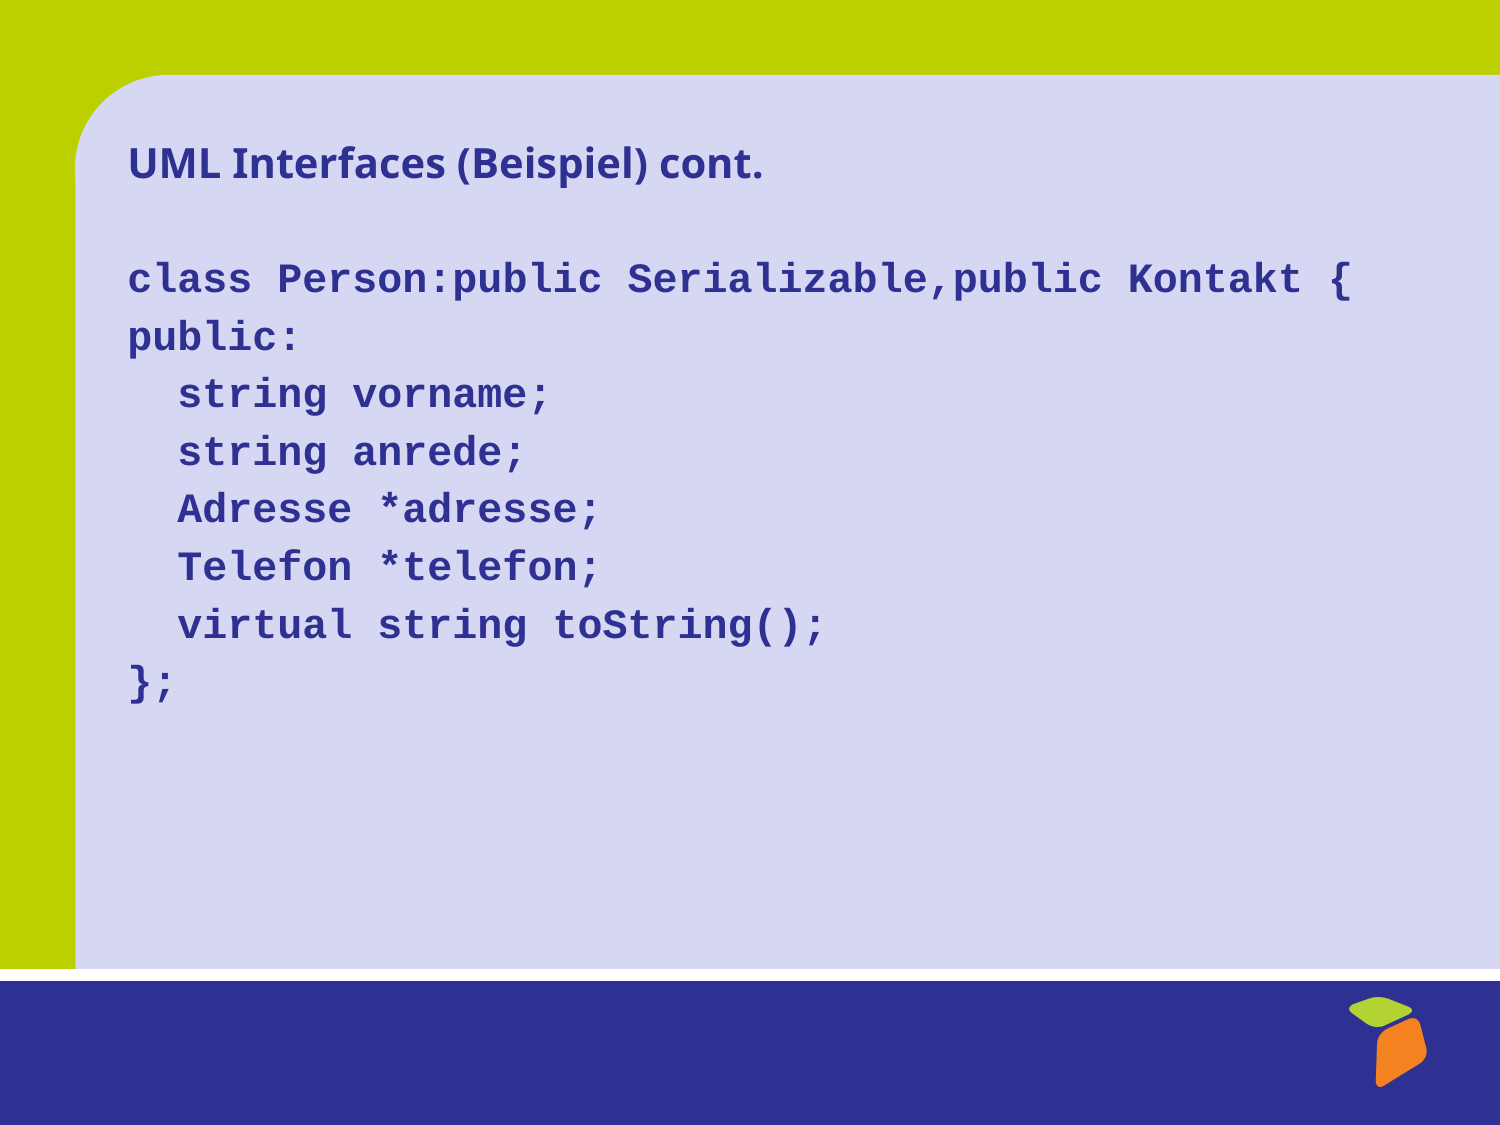

# UML Interfaces (Beispiel) cont.
class Person:public Serializable,public Kontakt {
public:
 string vorname;
 string anrede;
 Adresse *adresse;
 Telefon *telefon;
 virtual string toString();
};